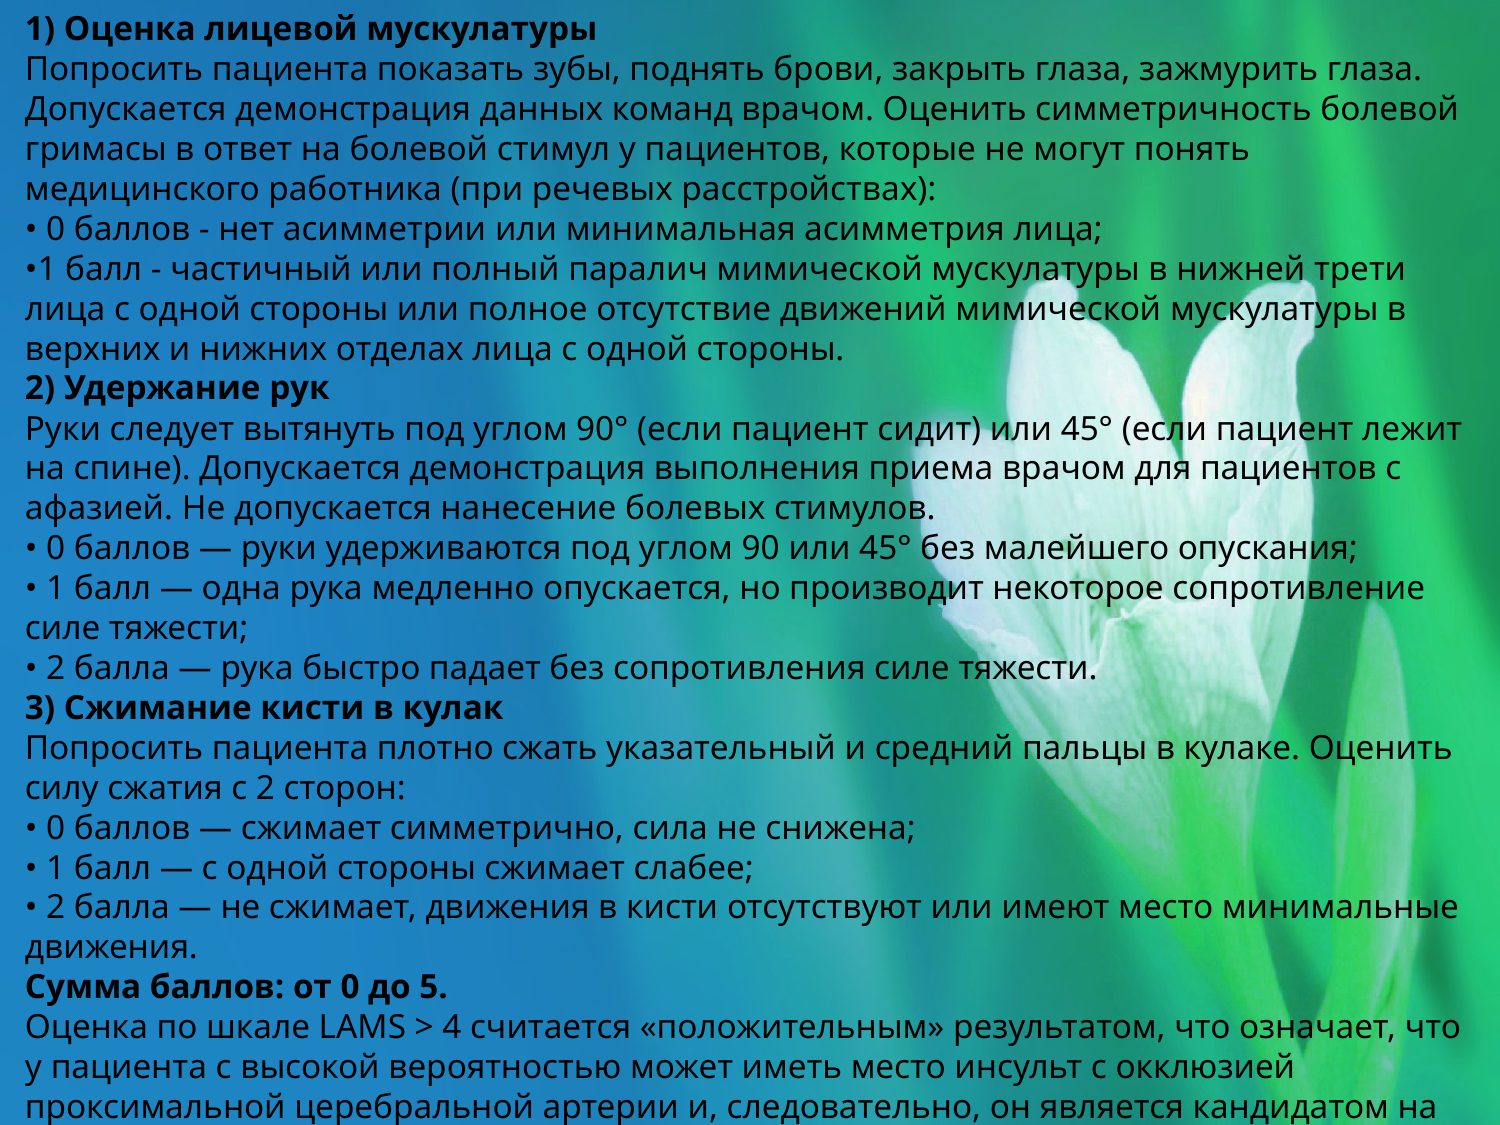

1) Оценка лицевой мускулатуры
Попросить пациента показать зубы, поднять брови, закрыть глаза, зажмурить глаза. Допускается демонстрация данных команд врачом. Оценить симметричность болевой гримасы в ответ на болевой стимул у пациентов, которые не могут понять медицинского работника (при речевых расстройствах):
• 0 баллов - нет асимметрии или минимальная асимметрия лица;
•1 балл - частичный или полный паралич мимической мускулатуры в нижней трети лица с одной стороны или полное отсутствие движений мимической мускулатуры в верхних и нижних отделах лица с одной стороны.
2) Удержание рук
Руки следует вытянуть под углом 90° (если пациент сидит) или 45° (если пациент лежит на спине). Допускается демонстрация выполнения приема врачом для пациентов с афазией. Не допускается нанесение болевых стимулов.
• 0 баллов — руки удерживаются под углом 90 или 45° без малейшего опускания;
• 1 балл — одна рука медленно опускается, но производит некоторое сопротивление силе тяжести;
• 2 балла — рука быстро падает без сопротивления силе тяжести.
3) Сжимание кисти в кулак
Попросить пациента плотно сжать указательный и средний пальцы в кулаке. Оценить силу сжатия с 2 сторон:
• 0 баллов — сжимает симметрично, сила не снижена;
• 1 балл — с одной стороны сжимает слабее;
• 2 балла — не сжимает, движения в кисти отсутствуют или имеют место минимальные движения.
Сумма баллов: от 0 до 5.
Оценка по шкале LAMS > 4 считается «положительным» результатом, что означает, что у пациента с высокой вероятностью может иметь место инсульт с окклюзией проксимальной церебральной артерии и, следовательно, он является кандидатом на ВСТЭ.